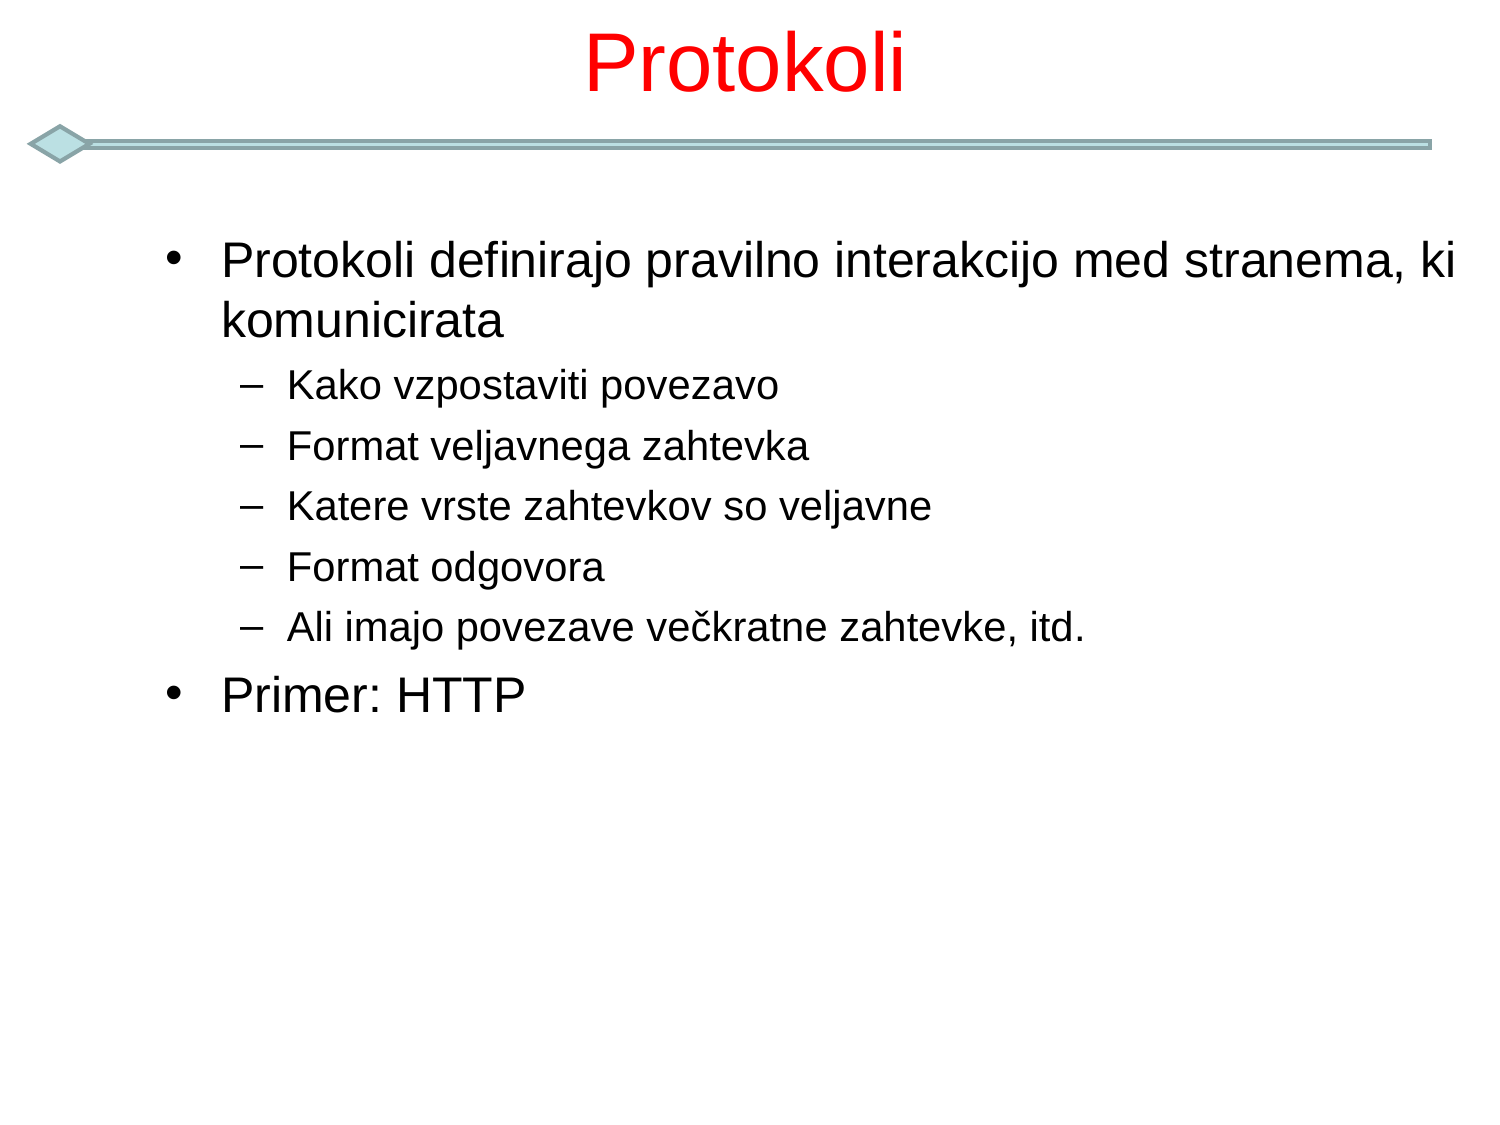

# Protokoli
Protokoli definirajo pravilno interakcijo med stranema, ki komunicirata
Kako vzpostaviti povezavo
Format veljavnega zahtevka
Katere vrste zahtevkov so veljavne
Format odgovora
Ali imajo povezave večkratne zahtevke, itd.
Primer: HTTP